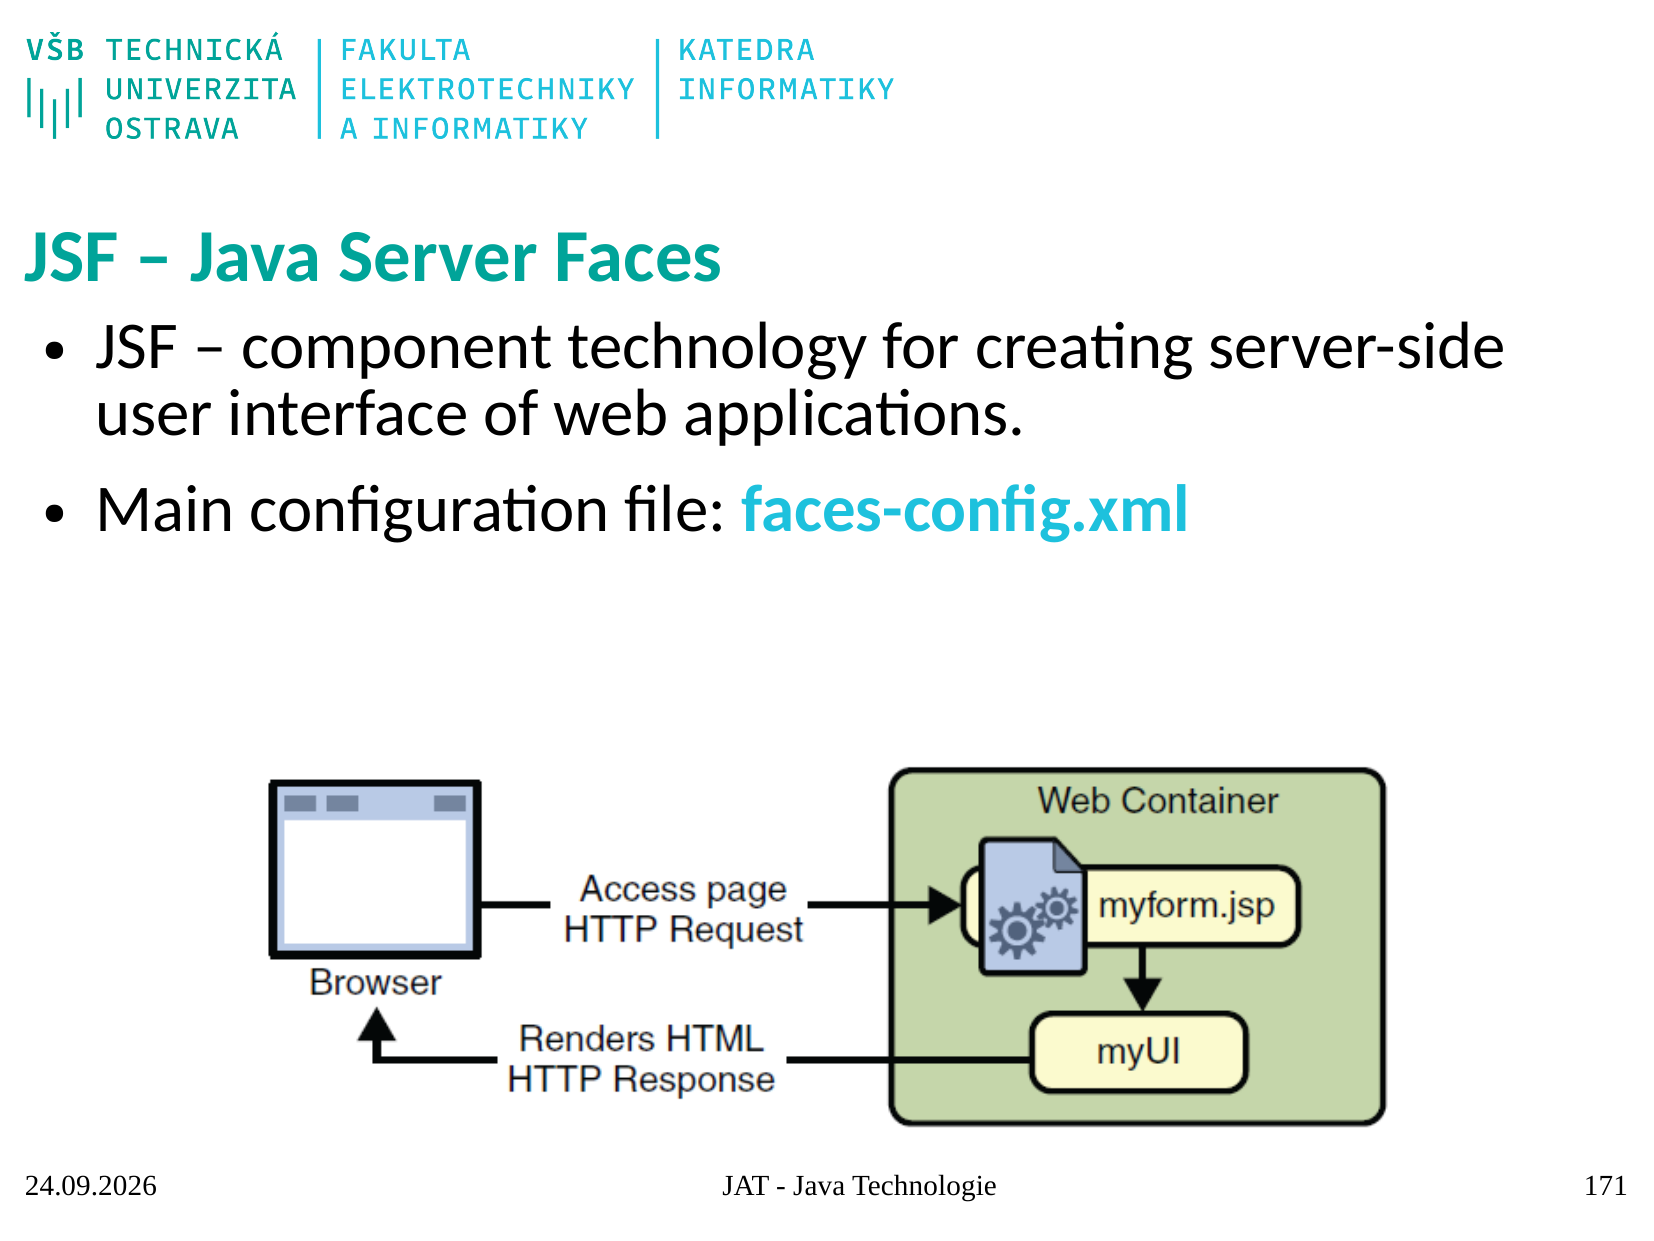

JSF – Java Server Faces
# JSF – component technology for creating server-side user interface of web applications.
Main configuration file: faces-config.xml
JAT - Java Technologie
171